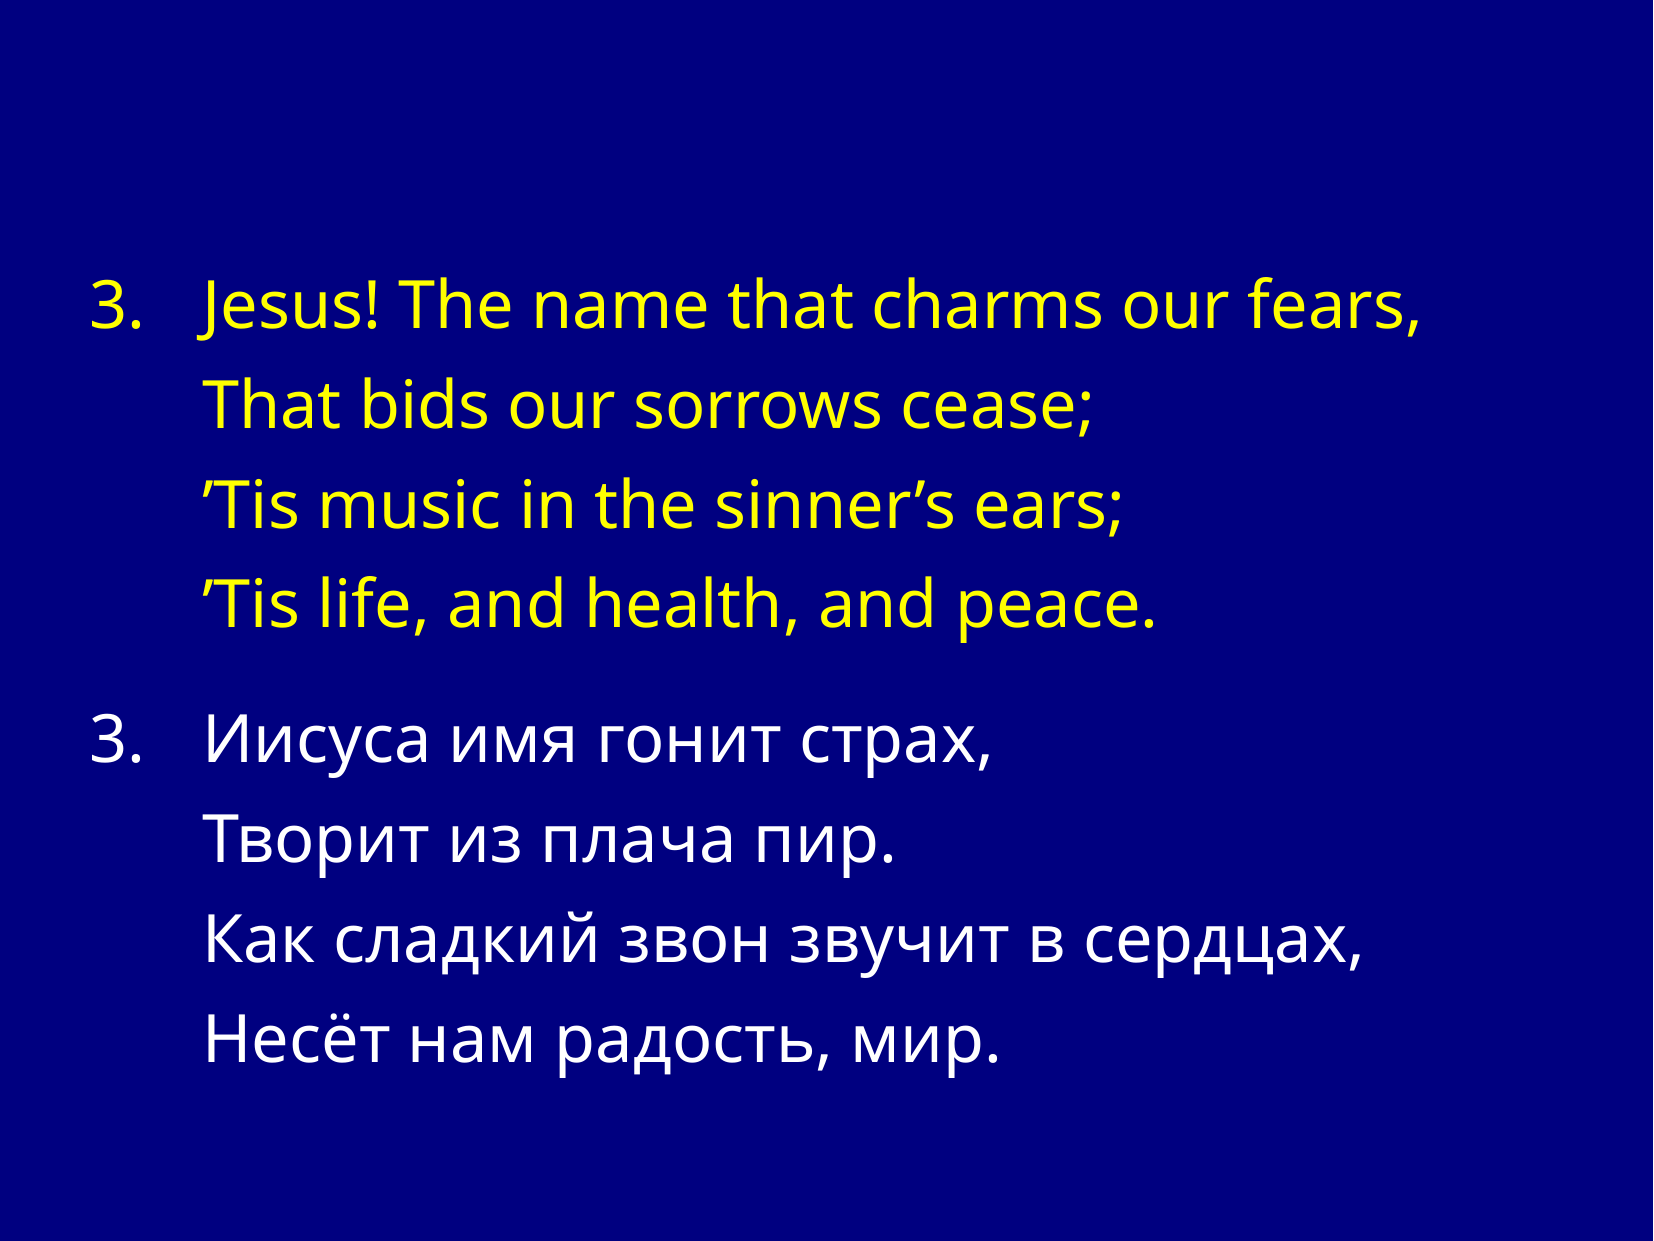

3.	Jesus! The name that charms our fears,
	That bids our sorrows cease;
	’Tis music in the sinner’s ears;
	’Tis life, and health, and peace.
3.	Иисуса имя гонит страх,
	Творит из плача пир.
	Как сладкий звон звучит в сердцах,
	Несёт нам радость, мир.